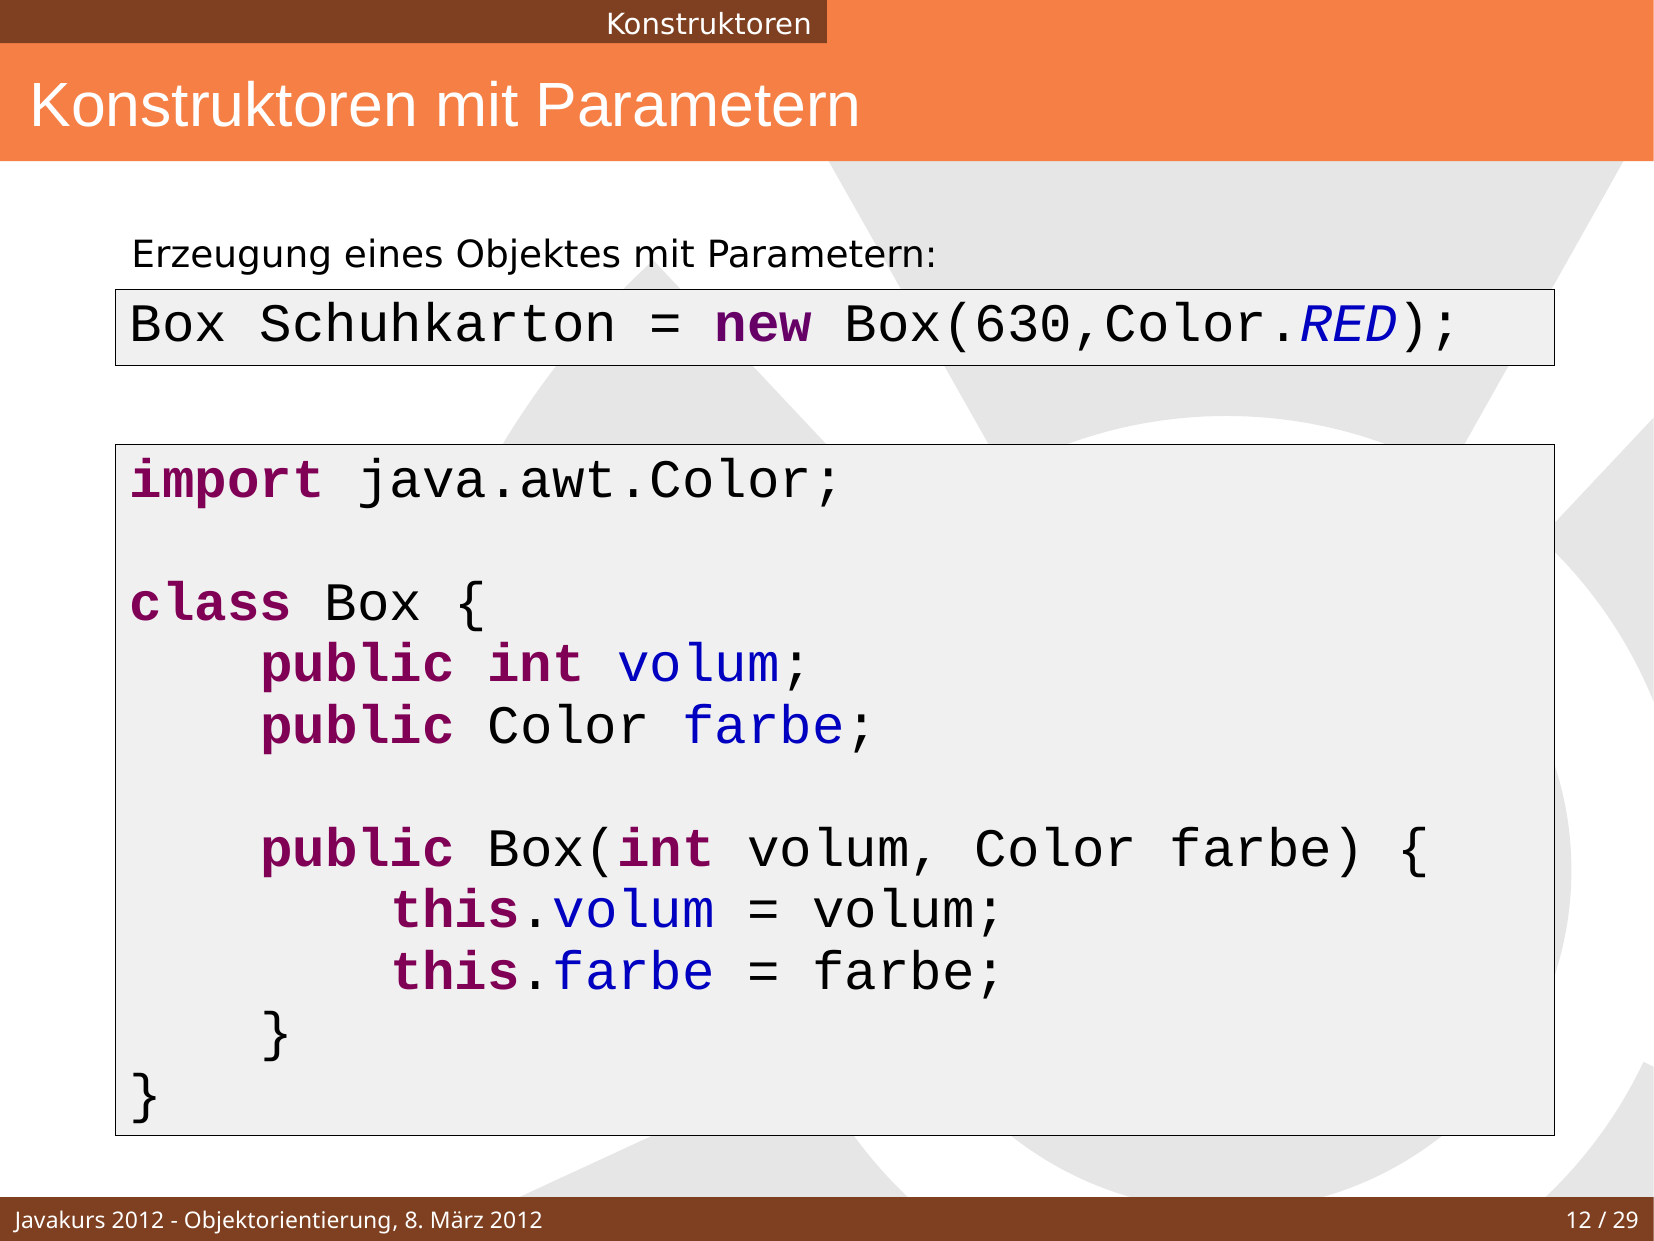

Konstruktoren
# Konstruktoren mit Parametern
Erzeugung eines Objektes mit Parametern:
Box Schuhkarton = new Box(630,Color.RED);
import java.awt.Color;
class Box {
 public int volum;
 public Color farbe;
 public Box(int volum, Color farbe) {
 this.volum = volum;
 this.farbe = farbe;
 }
}